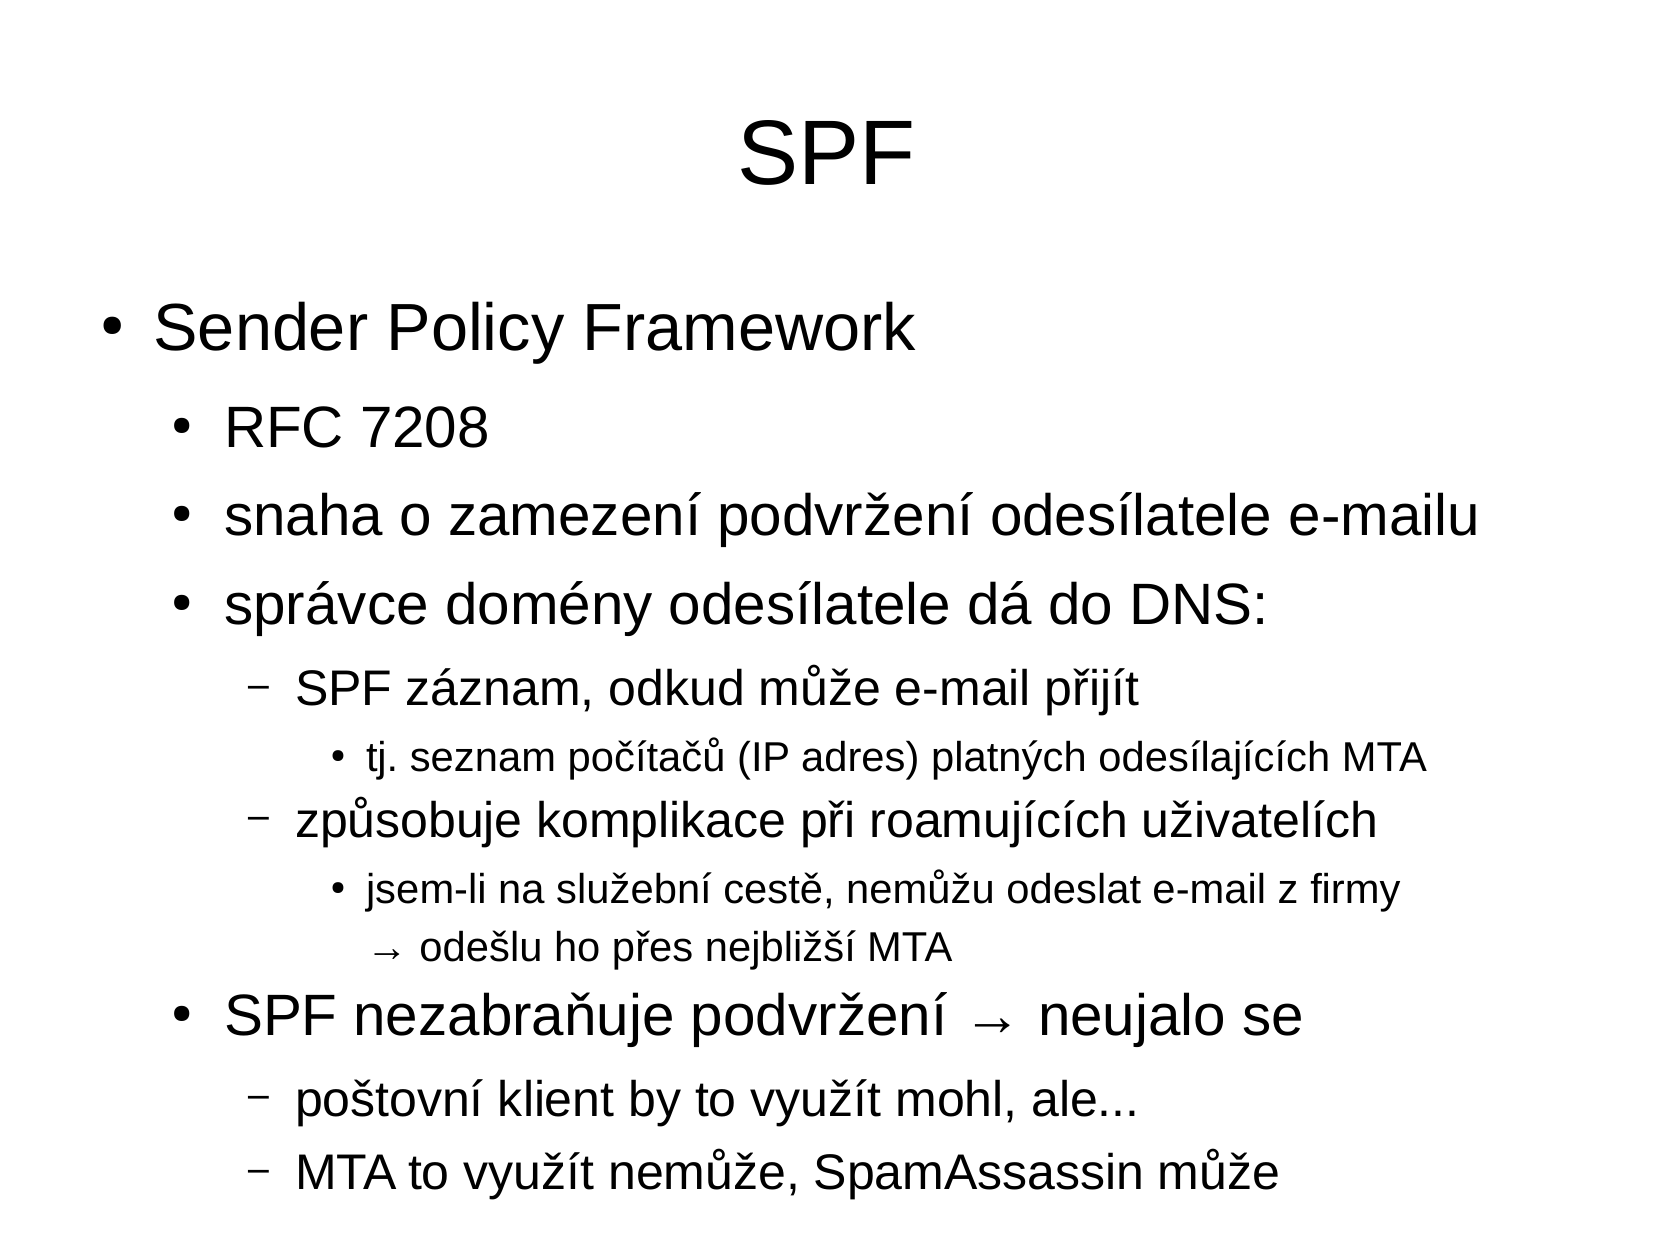

# SPF
Sender Policy Framework
RFC 7208
snaha o zamezení podvržení odesílatele e-mailu
správce domény odesílatele dá do DNS:
SPF záznam, odkud může e-mail přijít
tj. seznam počítačů (IP adres) platných odesílajících MTA
způsobuje komplikace při roamujících uživatelích
jsem-li na služební cestě, nemůžu odeslat e-mail z firmy
→ odešlu ho přes nejbližší MTA
SPF nezabraňuje podvržení → neujalo se
poštovní klient by to využít mohl, ale...
MTA to využít nemůže, SpamAssassin může